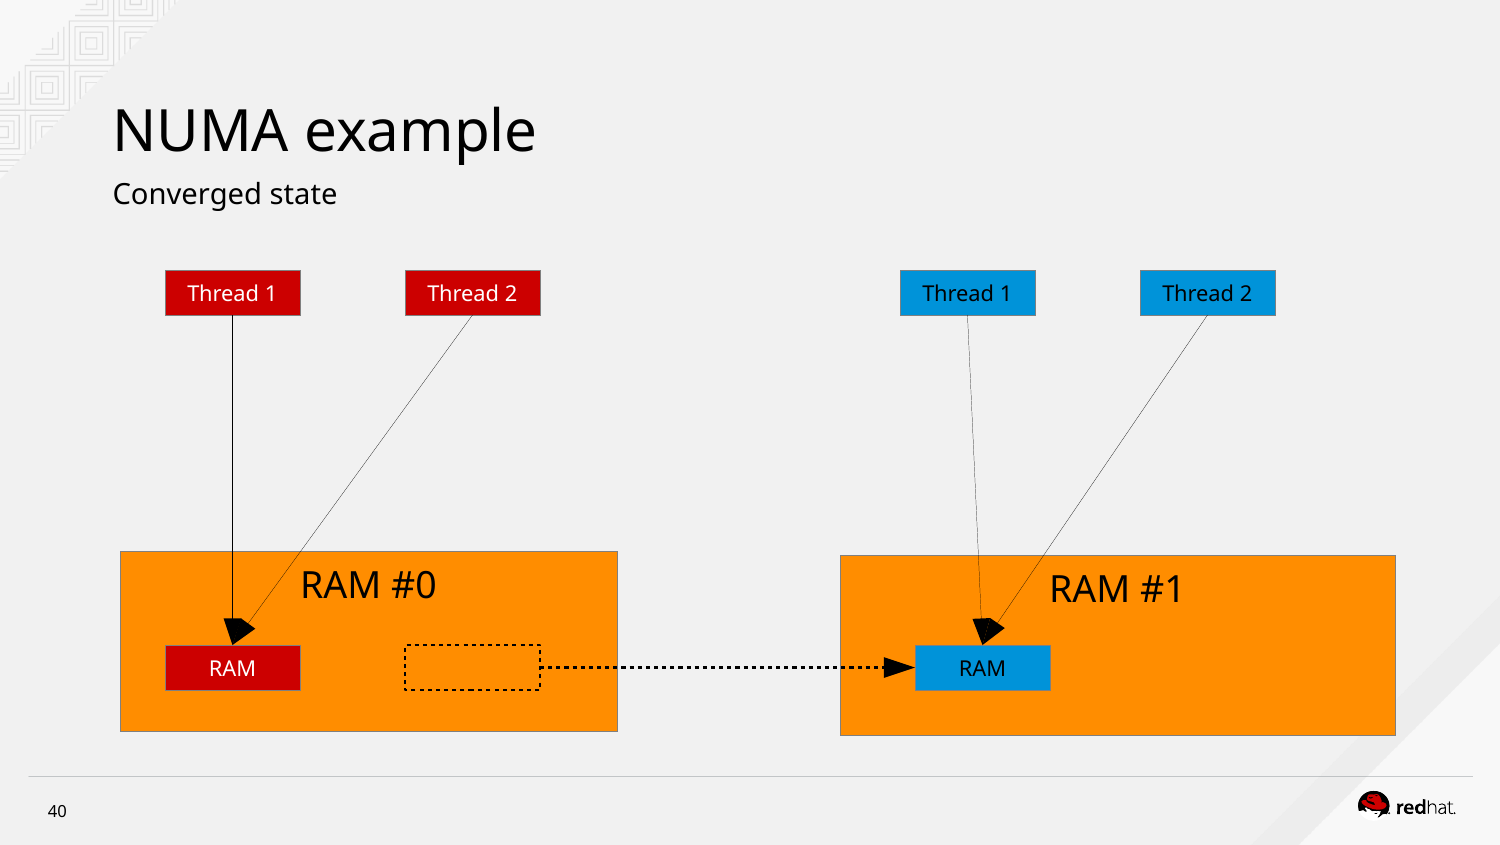

# NUMA example
Converged state
Thread 1
Thread 2
Thread 1
Thread 2
RAM #0
RAM #1
RAM
RAM
40